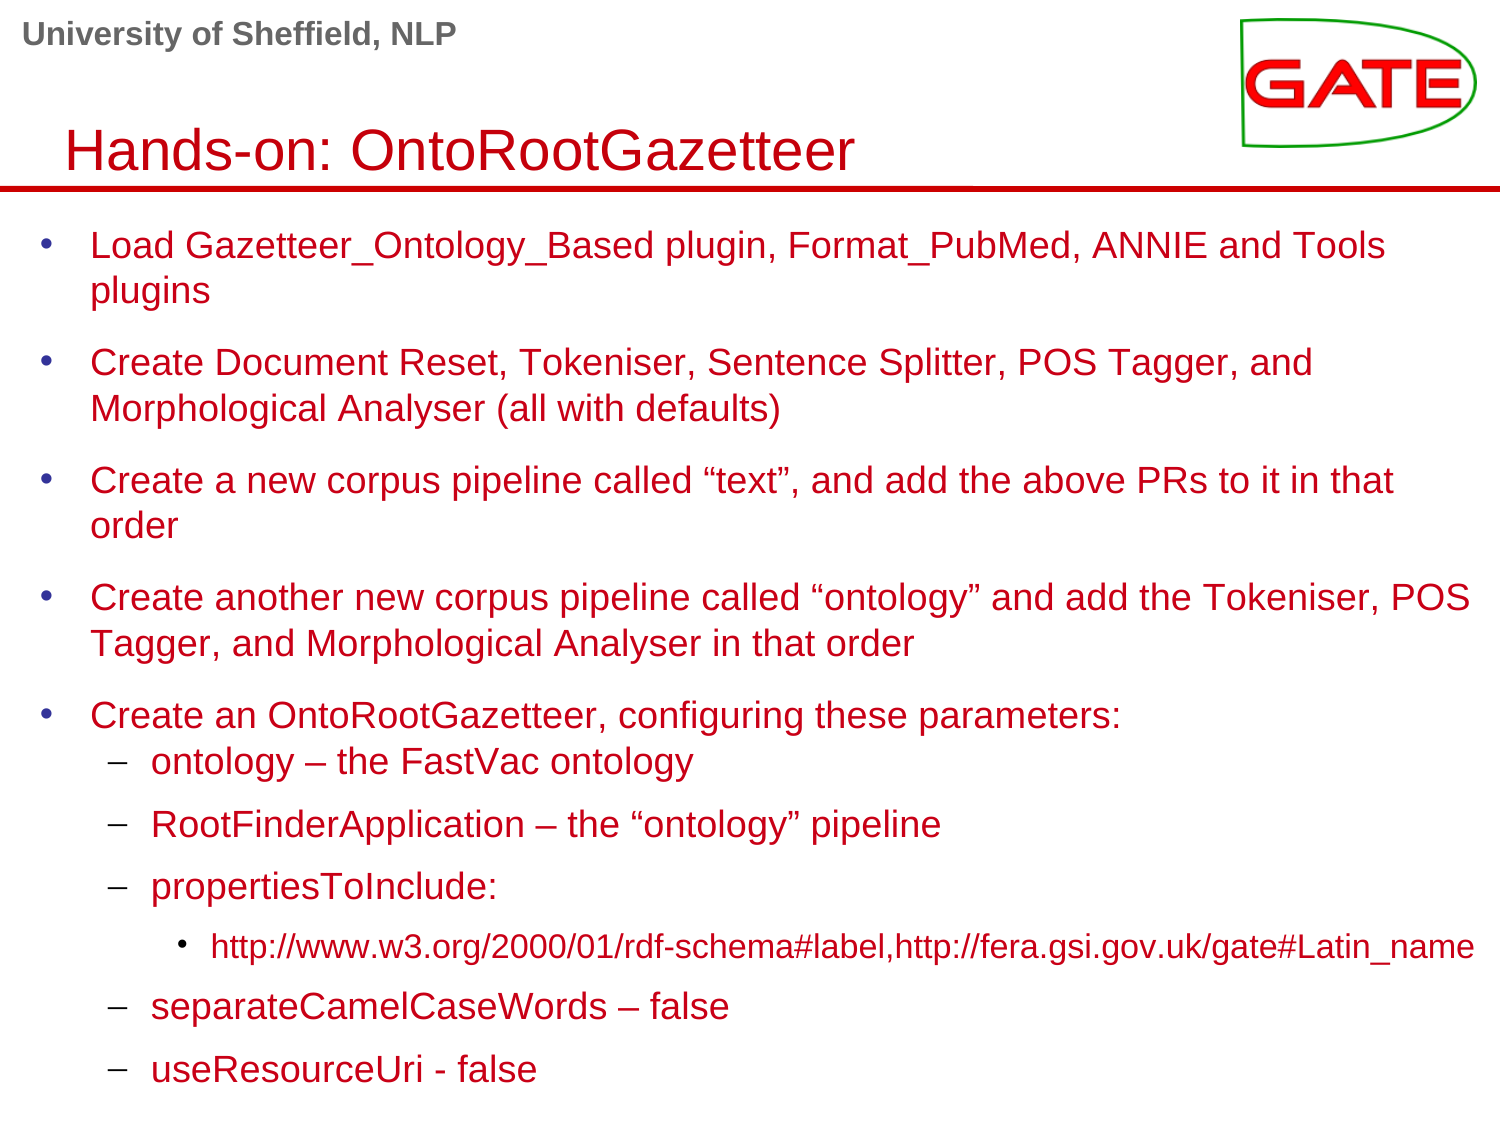

# Hands-on: OntoRootGazetteer
Load Gazetteer_Ontology_Based plugin, Format_PubMed, ANNIE and Tools plugins
Create Document Reset, Tokeniser, Sentence Splitter, POS Tagger, and Morphological Analyser (all with defaults)
Create a new corpus pipeline called “text”, and add the above PRs to it in that order
Create another new corpus pipeline called “ontology” and add the Tokeniser, POS Tagger, and Morphological Analyser in that order
Create an OntoRootGazetteer, configuring these parameters:
ontology – the FastVac ontology
RootFinderApplication – the “ontology” pipeline
propertiesToInclude:
http://www.w3.org/2000/01/rdf-schema#label,http://fera.gsi.gov.uk/gate#Latin_name
separateCamelCaseWords – false
useResourceUri - false